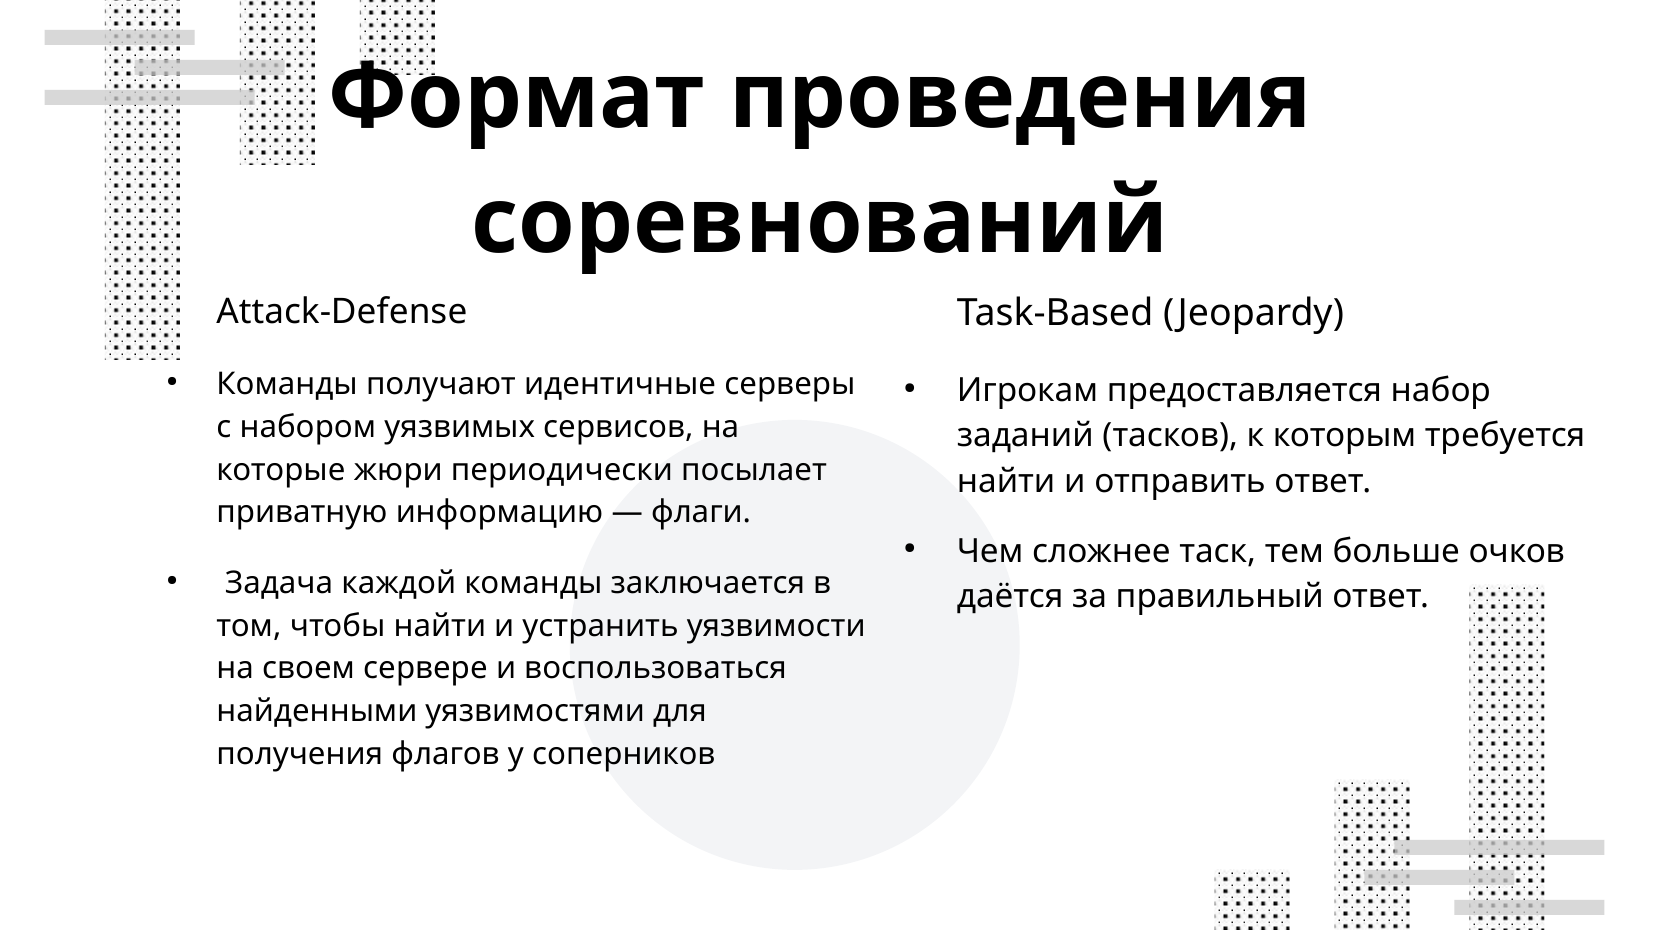

# Формат проведения соревнований
Attack-Defense
Команды получают идентичные серверы с набором уязвимых сервисов, на которые жюри периодически посылает приватную информацию — флаги.
 Задача каждой команды заключается в том, чтобы найти и устранить уязвимости на своем сервере и воспользоваться найденными уязвимостями для получения флагов у соперников
Task-Based (Jeopardy)
Игрокам предоставляется набор заданий (тасков), к которым требуется найти и отправить ответ.
Чем сложнее таск, тем больше очков даётся за правильный ответ.